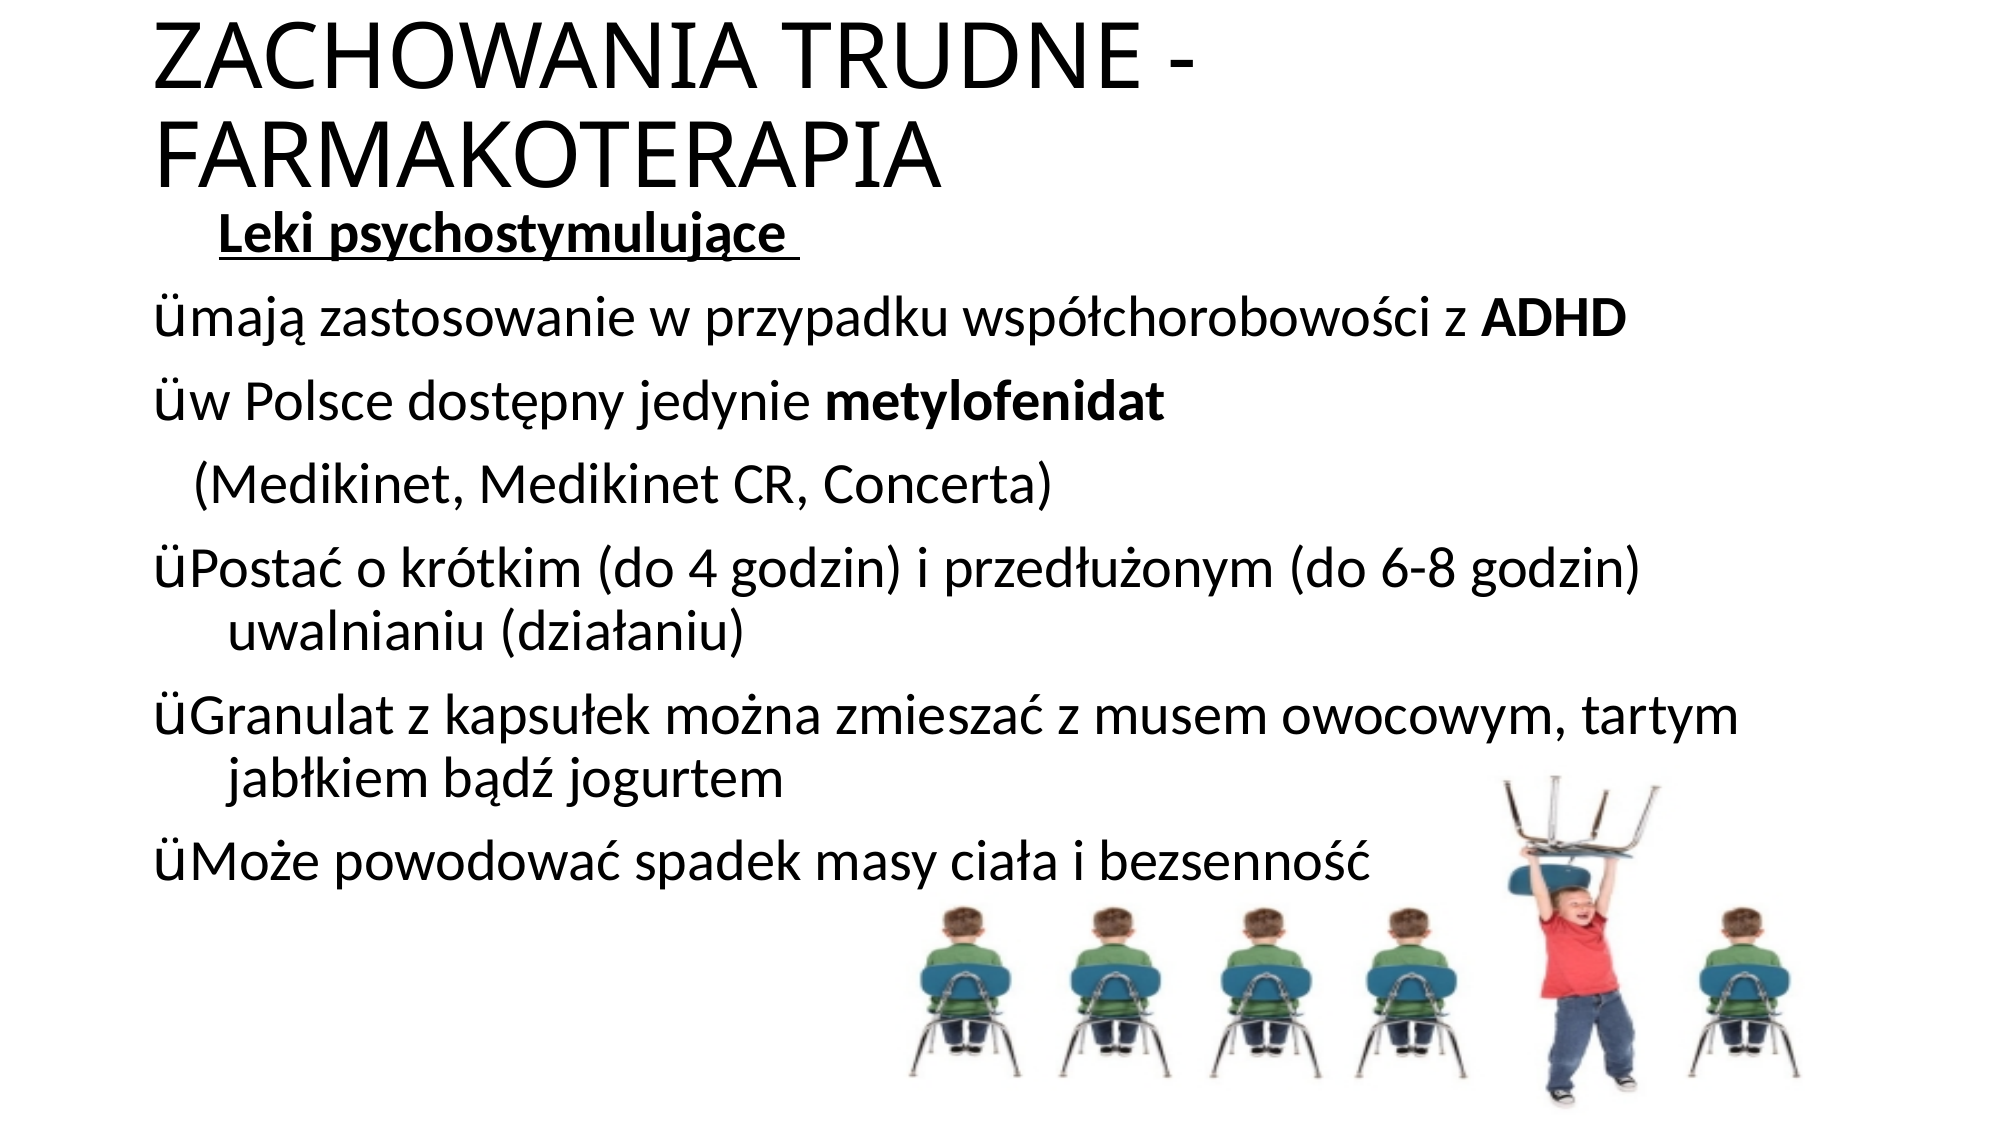

# ZACHOWANIA TRUDNE - FARMAKOTERAPIA
 Leki psychostymulujące
mają zastosowanie w przypadku współchorobowości z ADHD
w Polsce dostępny jedynie metylofenidat
 (Medikinet, Medikinet CR, Concerta)
Postać o krótkim (do 4 godzin) i przedłużonym (do 6-8 godzin) uwalnianiu (działaniu)
Granulat z kapsułek można zmieszać z musem owocowym, tartym jabłkiem bądź jogurtem
Może powodować spadek masy ciała i bezsenność